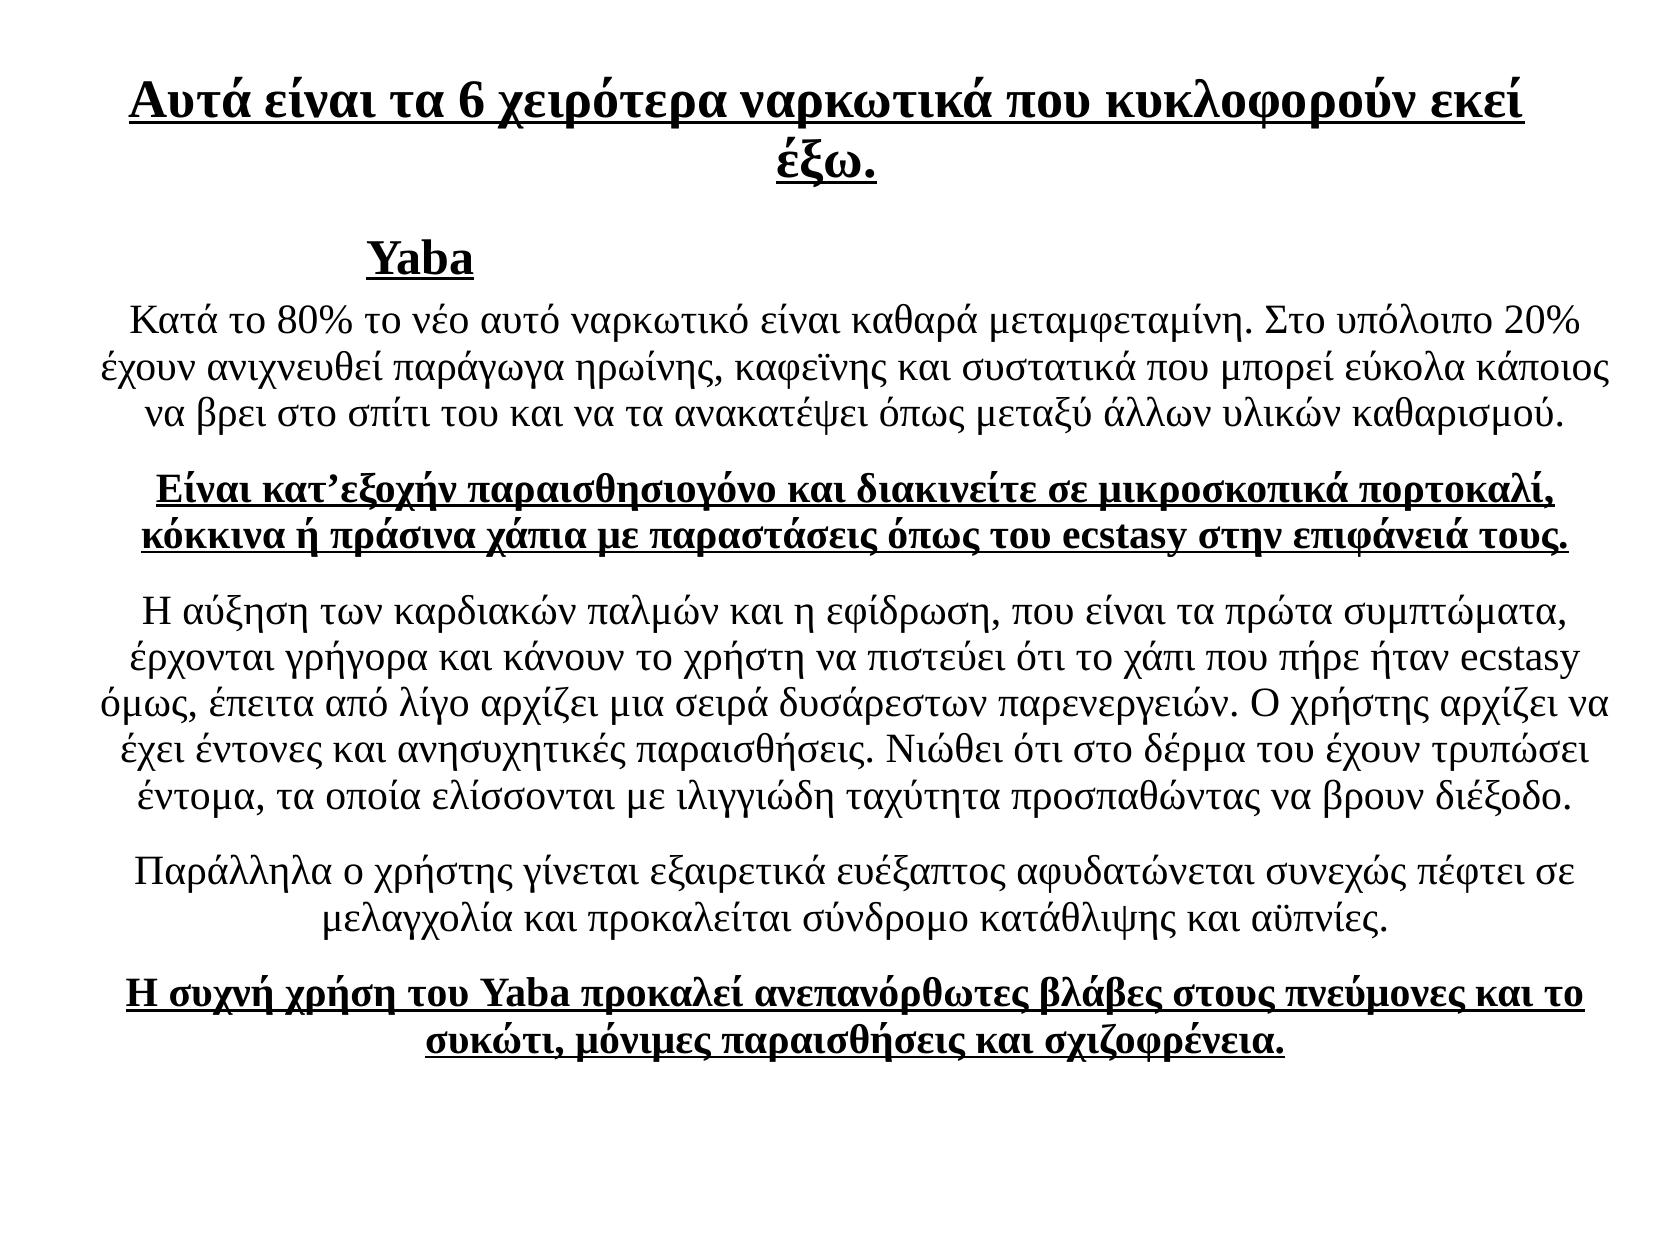

# Αυτά είναι τα 6 χειρότερα ναρκωτικά που κυκλοφορούν εκεί έξω.
Yaba
Κατά το 80% το νέο αυτό ναρκωτικό είναι καθαρά μεταμφεταμίνη. Στο υπόλοιπο 20% έχουν ανιχνευθεί παράγωγα ηρωίνης, καφεϊνης και συστατικά που μπορεί εύκολα κάποιος να βρει στο σπίτι του και να τα ανακατέψει όπως μεταξύ άλλων υλικών καθαρισμού.
Είναι κατ’εξοχήν παραισθησιογόνο και διακινείτε σε μικροσκοπικά πορτοκαλί, κόκκινα ή πράσινα χάπια με παραστάσεις όπως του ecstasy στην επιφάνειά τους.
Η αύξηση των καρδιακών παλμών και η εφίδρωση, που είναι τα πρώτα συμπτώματα, έρχονται γρήγορα και κάνουν το χρήστη να πιστεύει ότι το χάπι που πήρε ήταν ecstasy όμως, έπειτα από λίγο αρχίζει μια σειρά δυσάρεστων παρενεργειών. Ο χρήστης αρχίζει να έχει έντονες και ανησυχητικές παραισθήσεις. Νιώθει ότι στο δέρμα του έχουν τρυπώσει έντομα, τα οποία ελίσσονται με ιλιγγιώδη ταχύτητα προσπαθώντας να βρουν διέξοδο.
Παράλληλα ο χρήστης γίνεται εξαιρετικά ευέξαπτος αφυδατώνεται συνεχώς πέφτει σε μελαγχολία και προκαλείται σύνδρομο κατάθλιψης και αϋπνίες.
Η συχνή χρήση του Yaba προκαλεί ανεπανόρθωτες βλάβες στους πνεύμονες και το συκώτι, μόνιμες παραισθήσεις και σχιζοφρένεια.